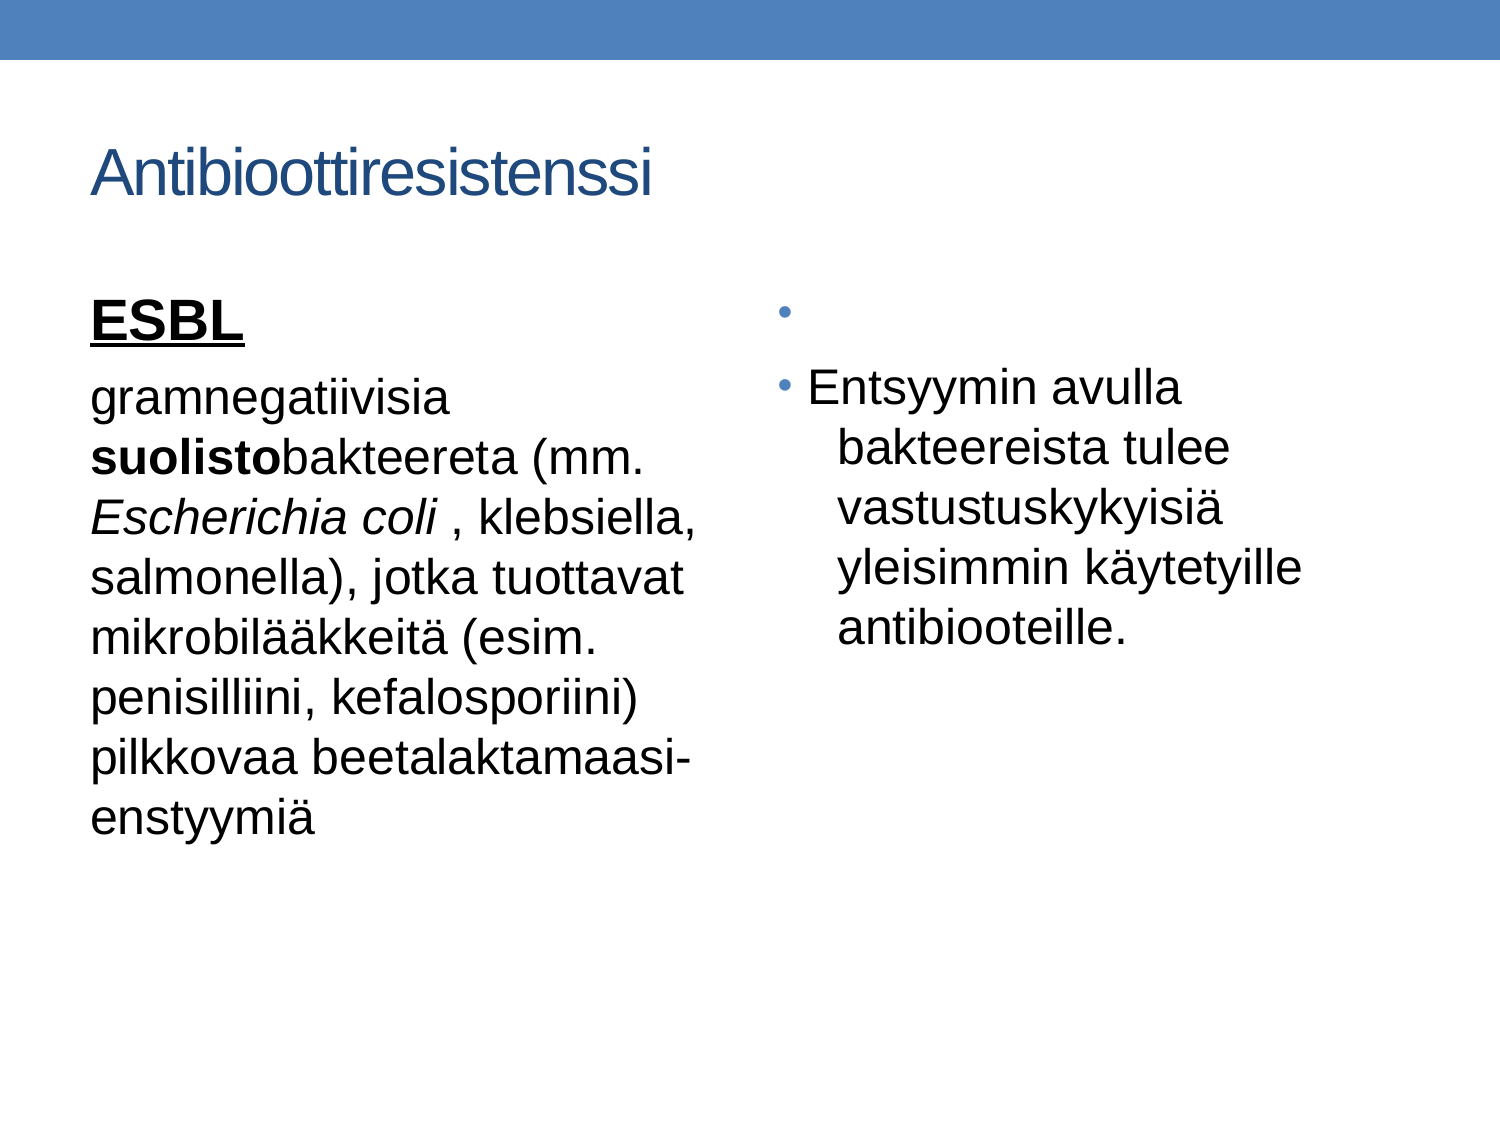

# Antibioottiresistenssi
ESBL
gramnegatiivisia suolistobakteereta (mm. Escherichia coli , klebsiella, salmonella), jotka tuottavat mikrobilääkkeitä (esim. penisilliini, kefalosporiini) pilkkovaa beetalaktamaasi- enstyymiä
Entsyymin avulla bakteereista tulee vastustuskykyisiä yleisimmin käytetyille antibiooteille.